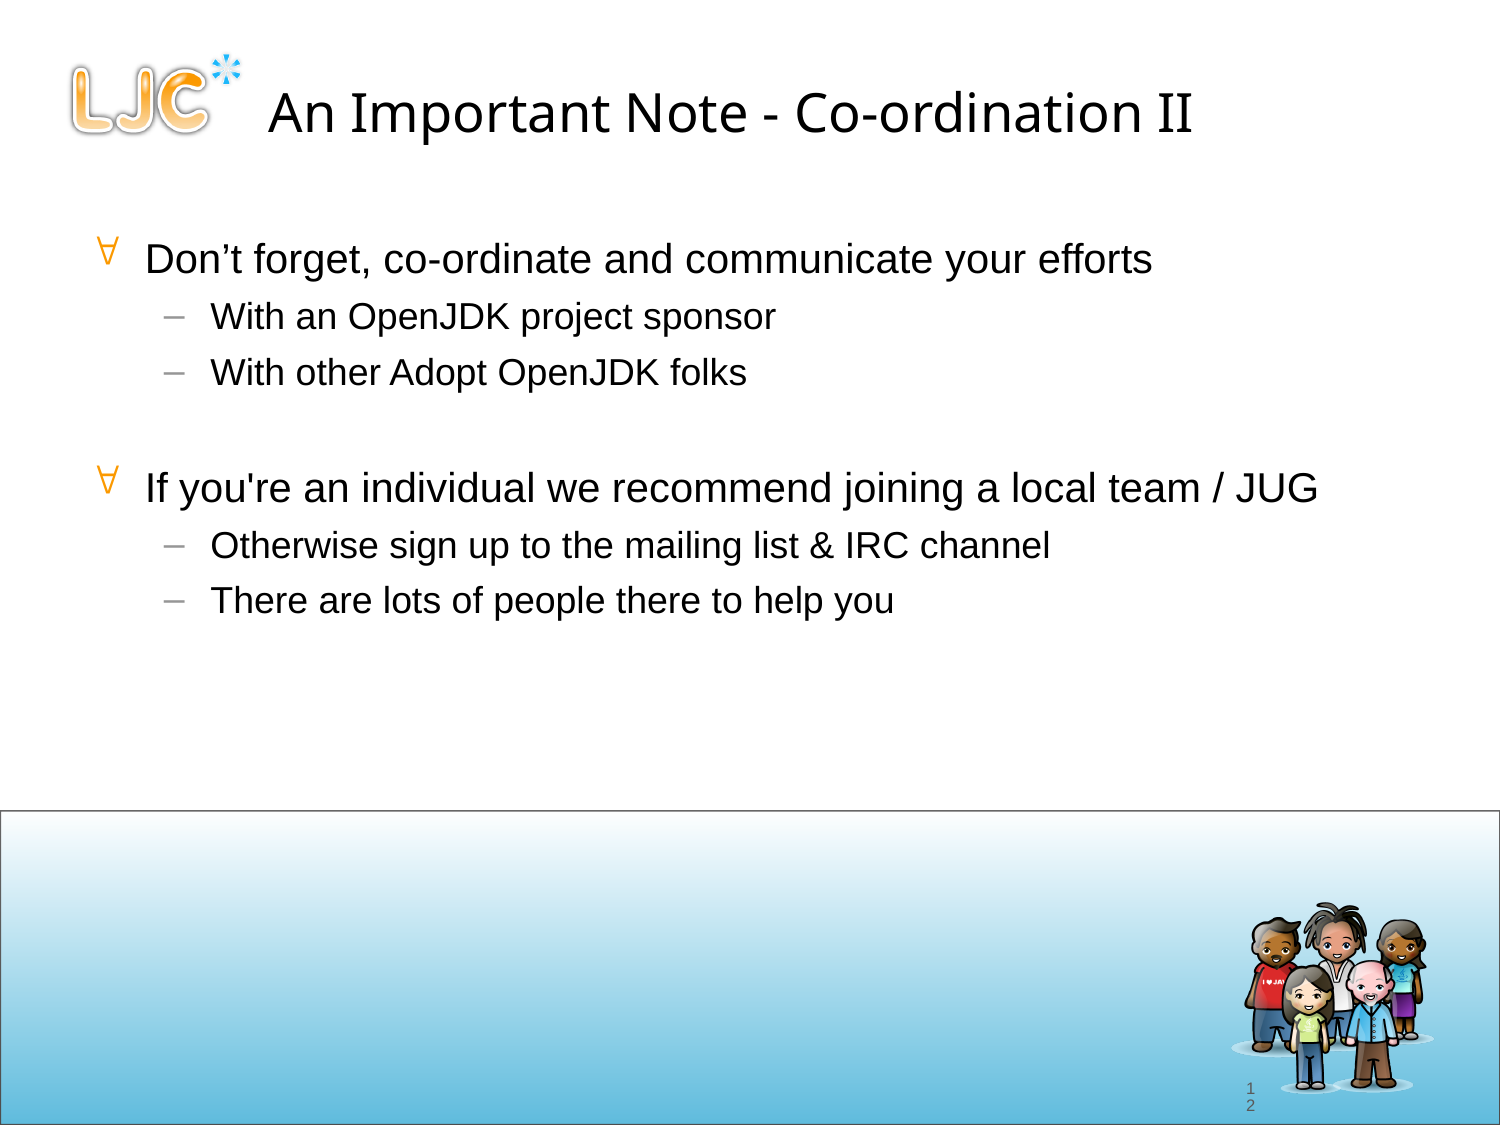

# An Important Note - Co-ordination II
Don’t forget, co-ordinate and communicate your efforts
With an OpenJDK project sponsor
With other Adopt OpenJDK folks
If you're an individual we recommend joining a local team / JUG
Otherwise sign up to the mailing list & IRC channel
There are lots of people there to help you
12